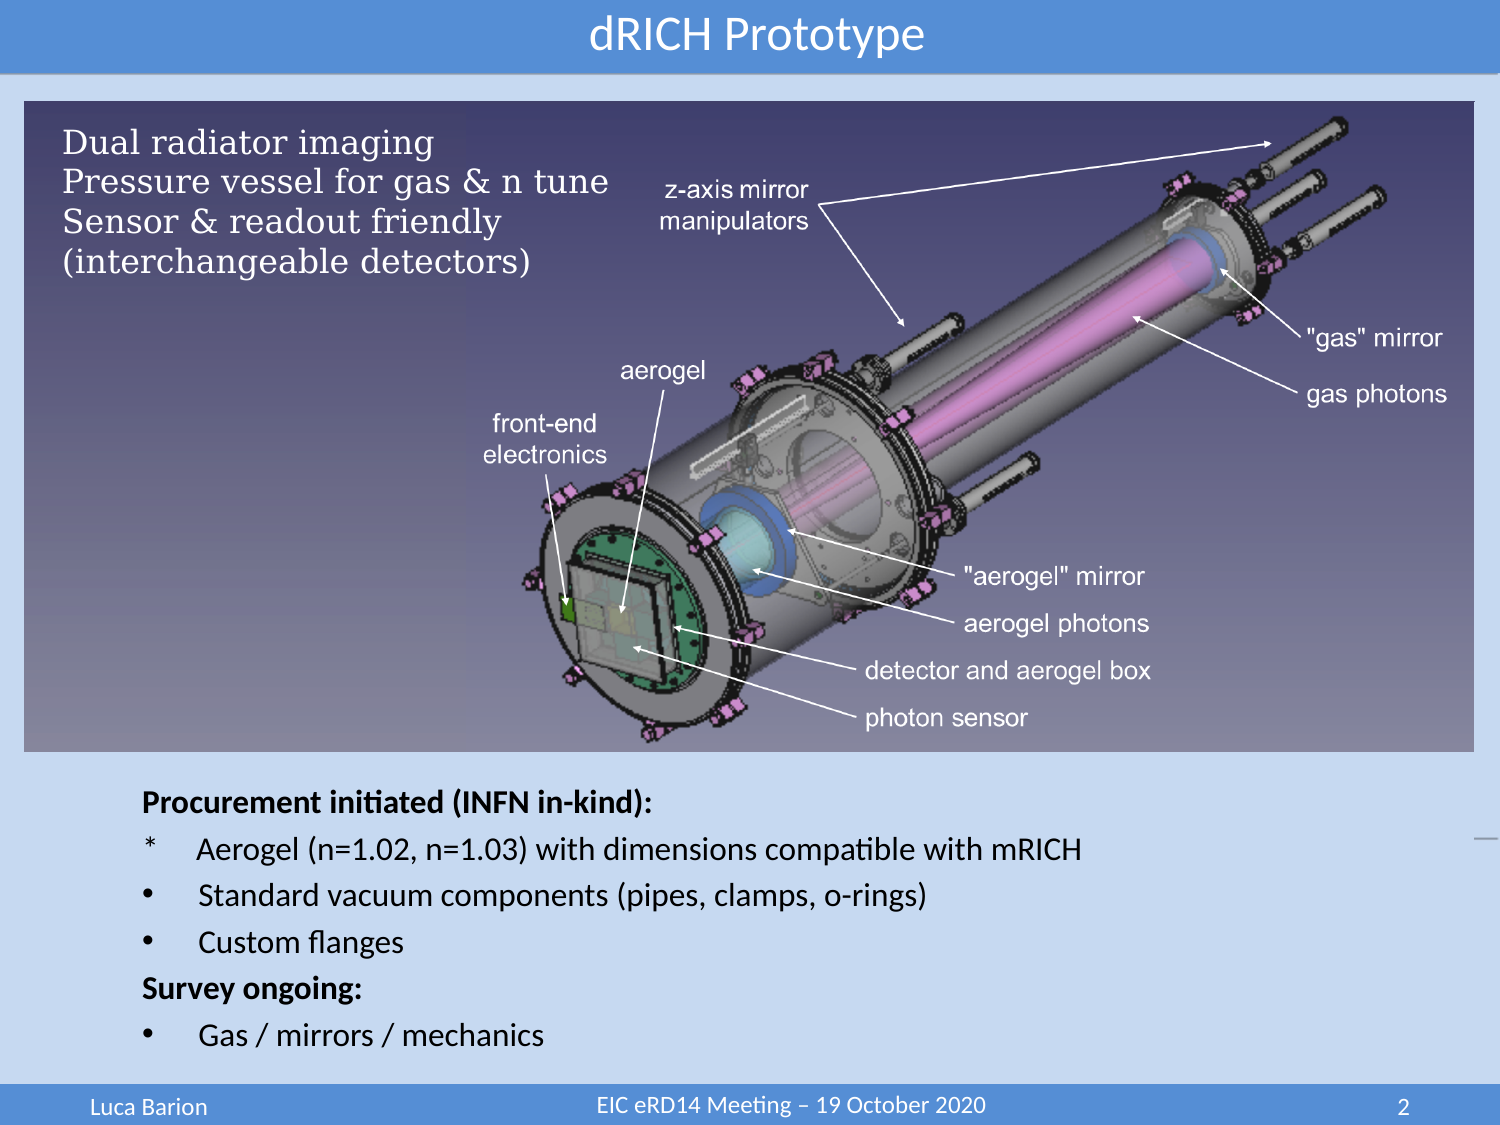

dRICH Prototype
Dual radiator imaging
Pressure vessel for gas & n tune
Sensor & readout friendly
(interchangeable detectors)
# Procurement initiated (INFN in-kind):
* Aerogel (n=1.02, n=1.03) with dimensions compatible with mRICH
Standard vacuum components (pipes, clamps, o-rings)
Custom flanges
Survey ongoing:
Gas / mirrors / mechanics
EIC eRD14 Meeting – 19 October 2020
Luca Barion